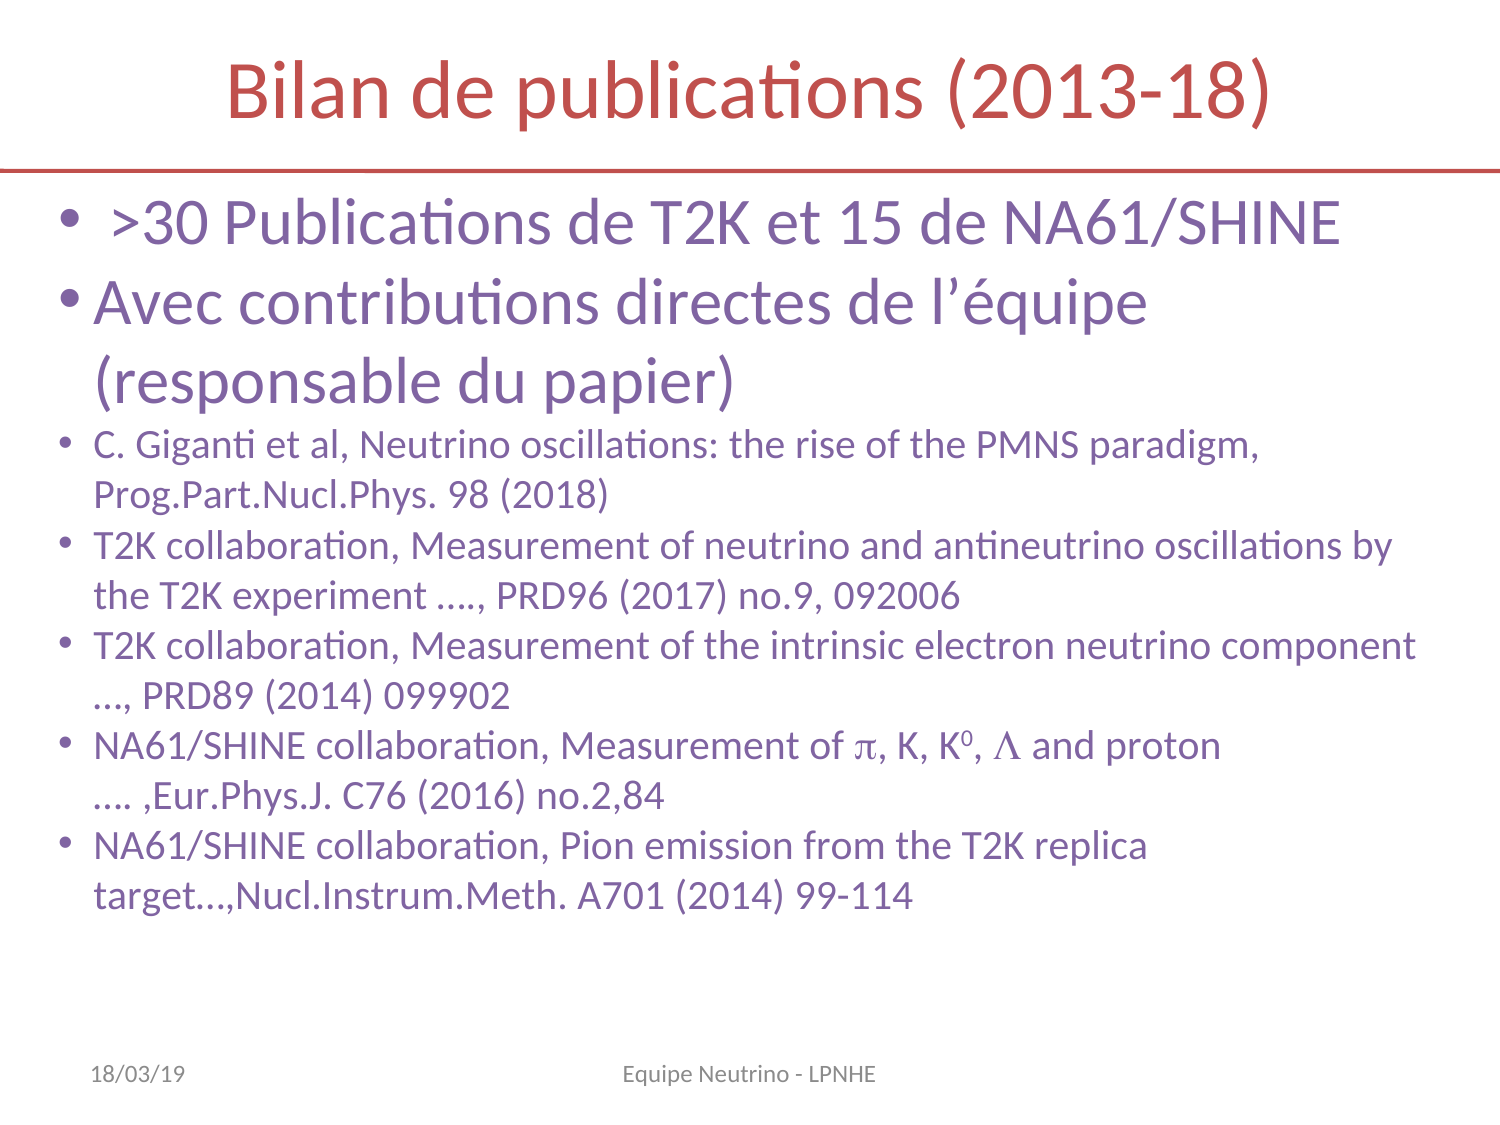

Bilan de publications (2013-18)
 >30 Publications de T2K et 15 de NA61/SHINE
Avec contributions directes de l’équipe (responsable du papier)
C. Giganti et al, Neutrino oscillations: the rise of the PMNS paradigm, Prog.Part.Nucl.Phys. 98 (2018)
T2K collaboration, Measurement of neutrino and antineutrino oscillations by the T2K experiment …., PRD96 (2017) no.9, 092006
T2K collaboration, Measurement of the intrinsic electron neutrino component …, PRD89 (2014) 099902
NA61/SHINE collaboration, Measurement of p, K, K0, L and proton …. ,Eur.Phys.J. C76 (2016) no.2,84
NA61/SHINE collaboration, Pion emission from the T2K replica target…,Nucl.Instrum.Meth. A701 (2014) 99-114
18/03/19
Equipe Neutrino - LPNHE